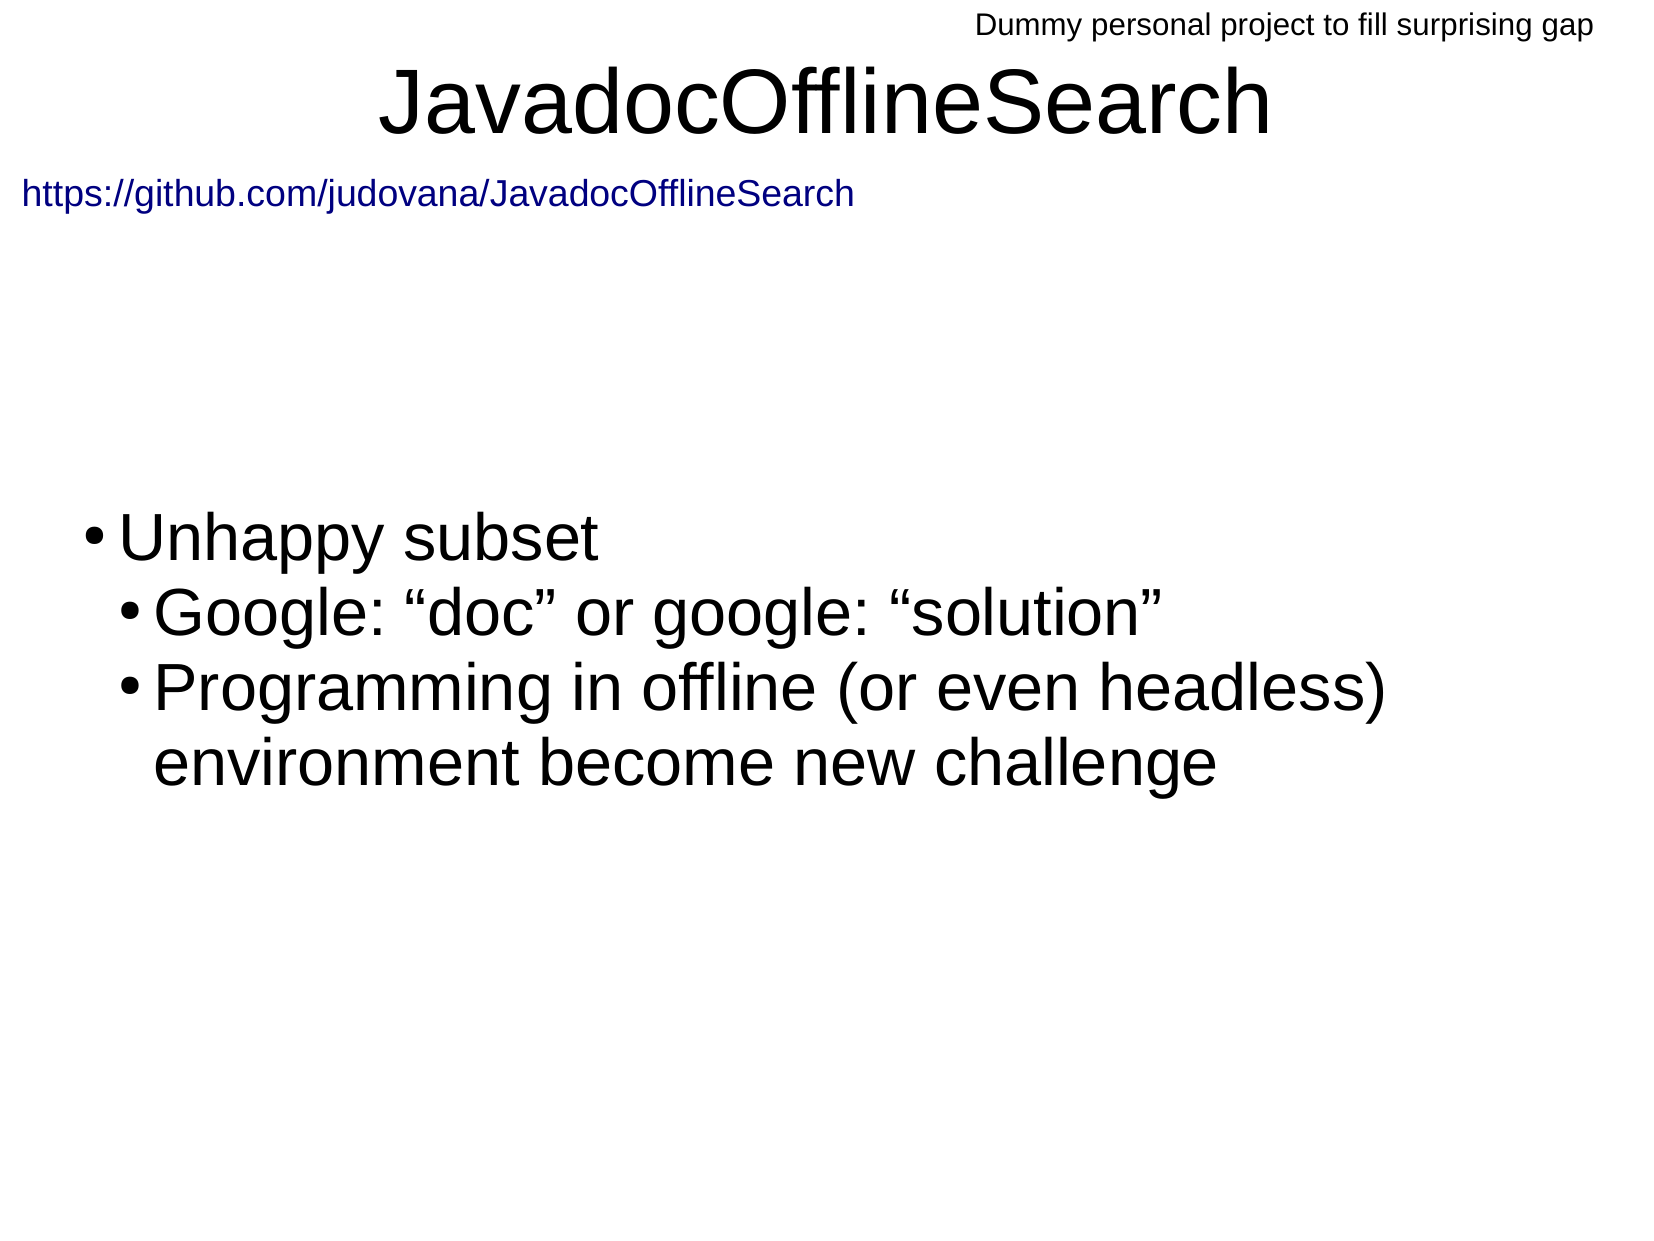

Dummy personal project to fill surprising gap
# JavadocOfflineSearch
https://github.com/judovana/JavadocOfflineSearch
Unhappy subset
Google: “doc” or google: “solution”
Programming in offline (or even headless) environment become new challenge